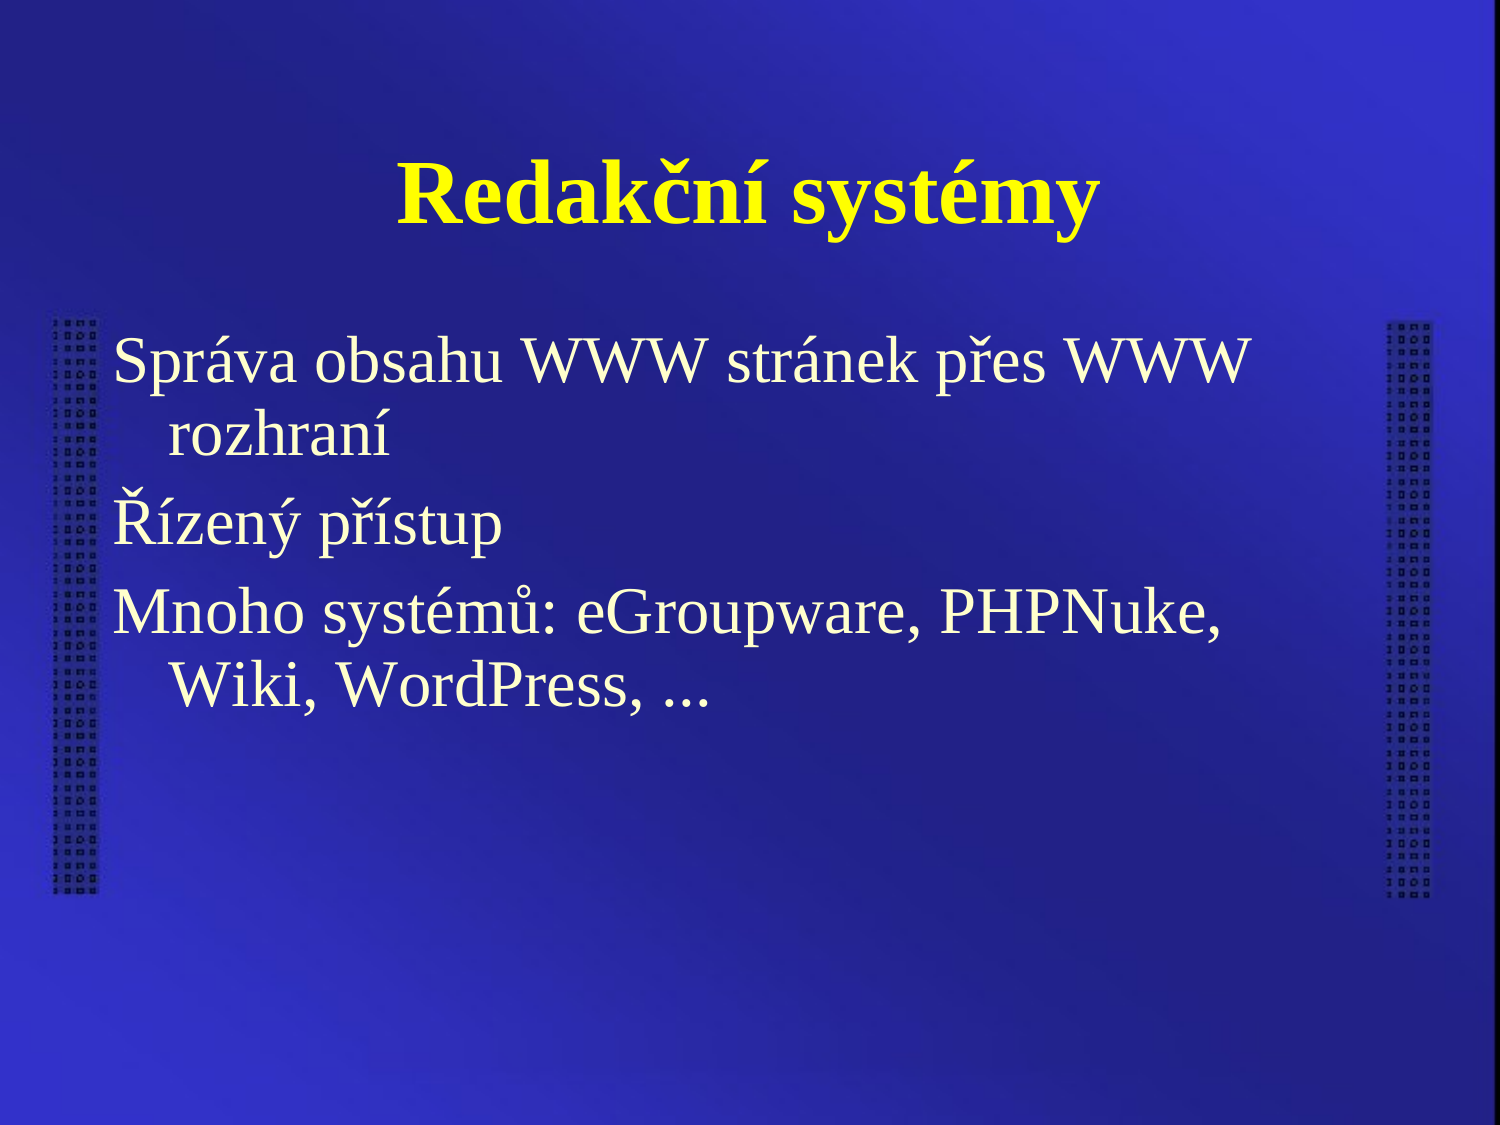

# Redakční systémy
Správa obsahu WWW stránek přes WWW rozhraní
Řízený přístup
Mnoho systémů: eGroupware, PHPNuke, Wiki, WordPress, ...